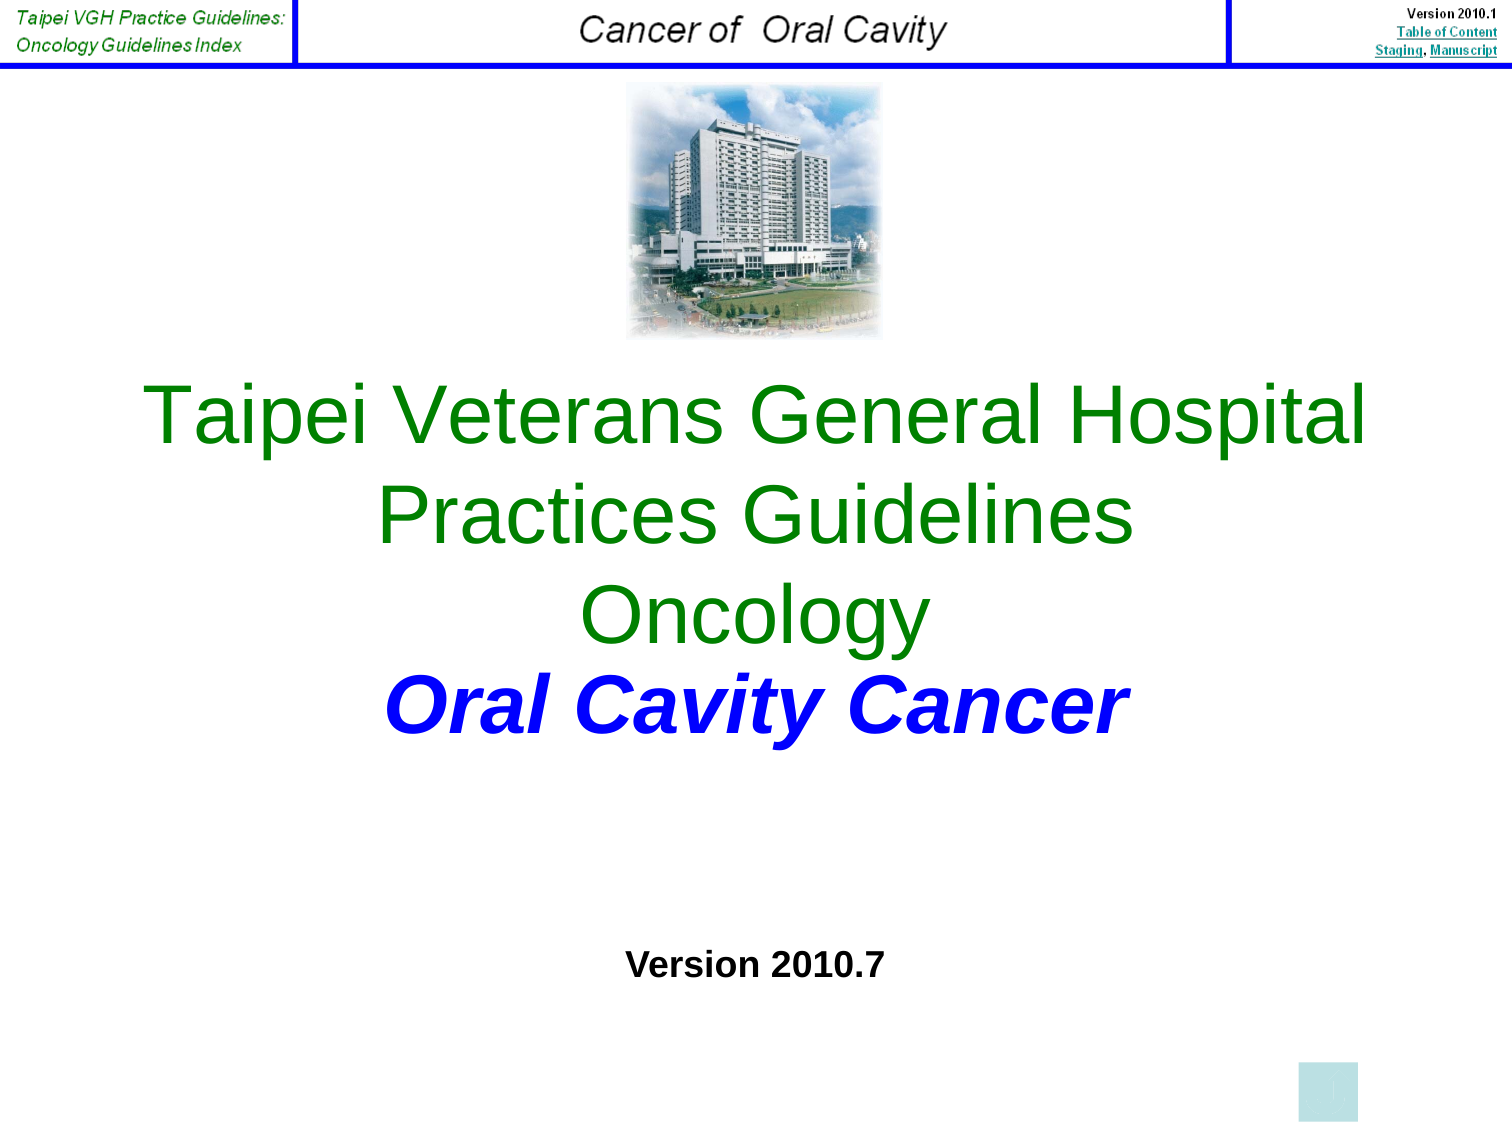

# Taipei Veterans General Hospital Practices Guidelines Oncology
Oral Cavity Cancer
Version 2010.7